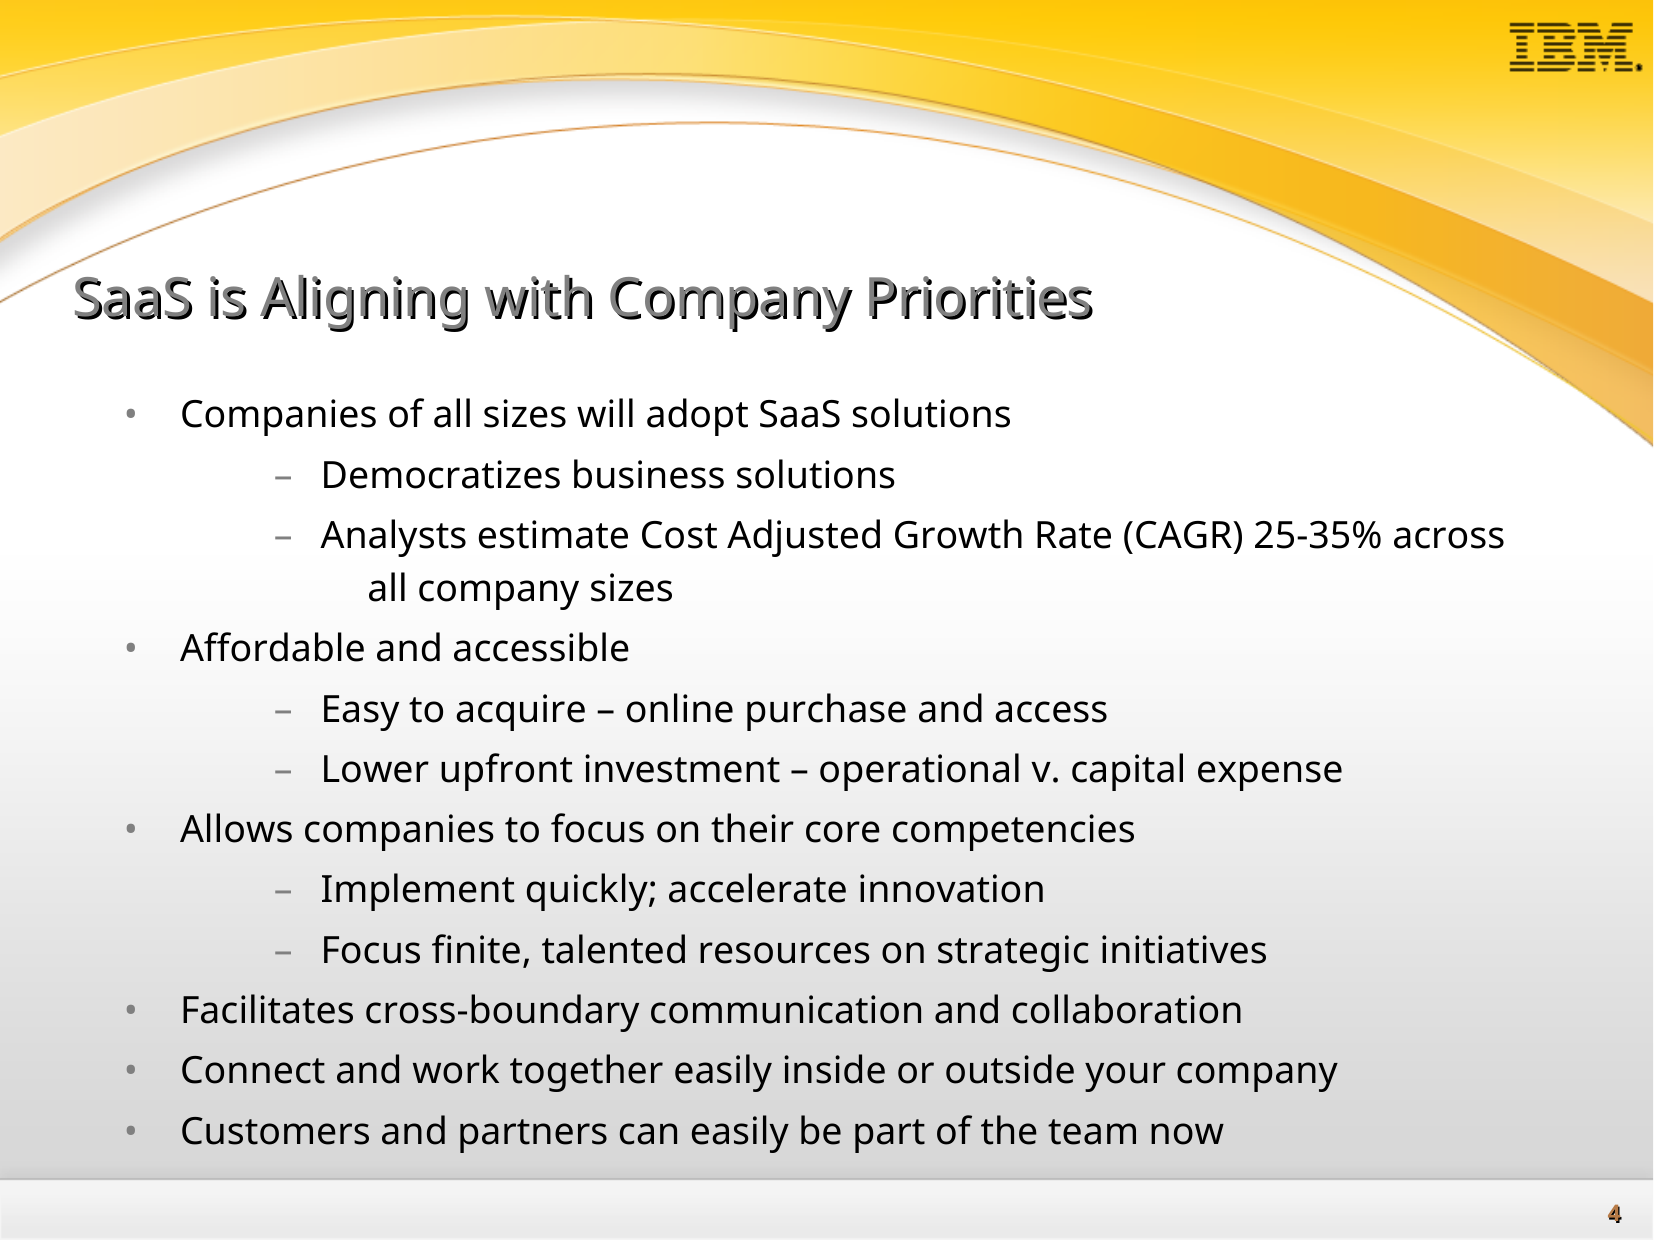

SaaS is Aligning with Company Priorities
# Companies of all sizes will adopt SaaS solutions
Democratizes business solutions
Analysts estimate Cost Adjusted Growth Rate (CAGR) 25-35% across all company sizes
Affordable and accessible
Easy to acquire – online purchase and access
Lower upfront investment – operational v. capital expense
Allows companies to focus on their core competencies
Implement quickly; accelerate innovation
Focus finite, talented resources on strategic initiatives
Facilitates cross-boundary communication and collaboration
Connect and work together easily inside or outside your company
Customers and partners can easily be part of the team now
4